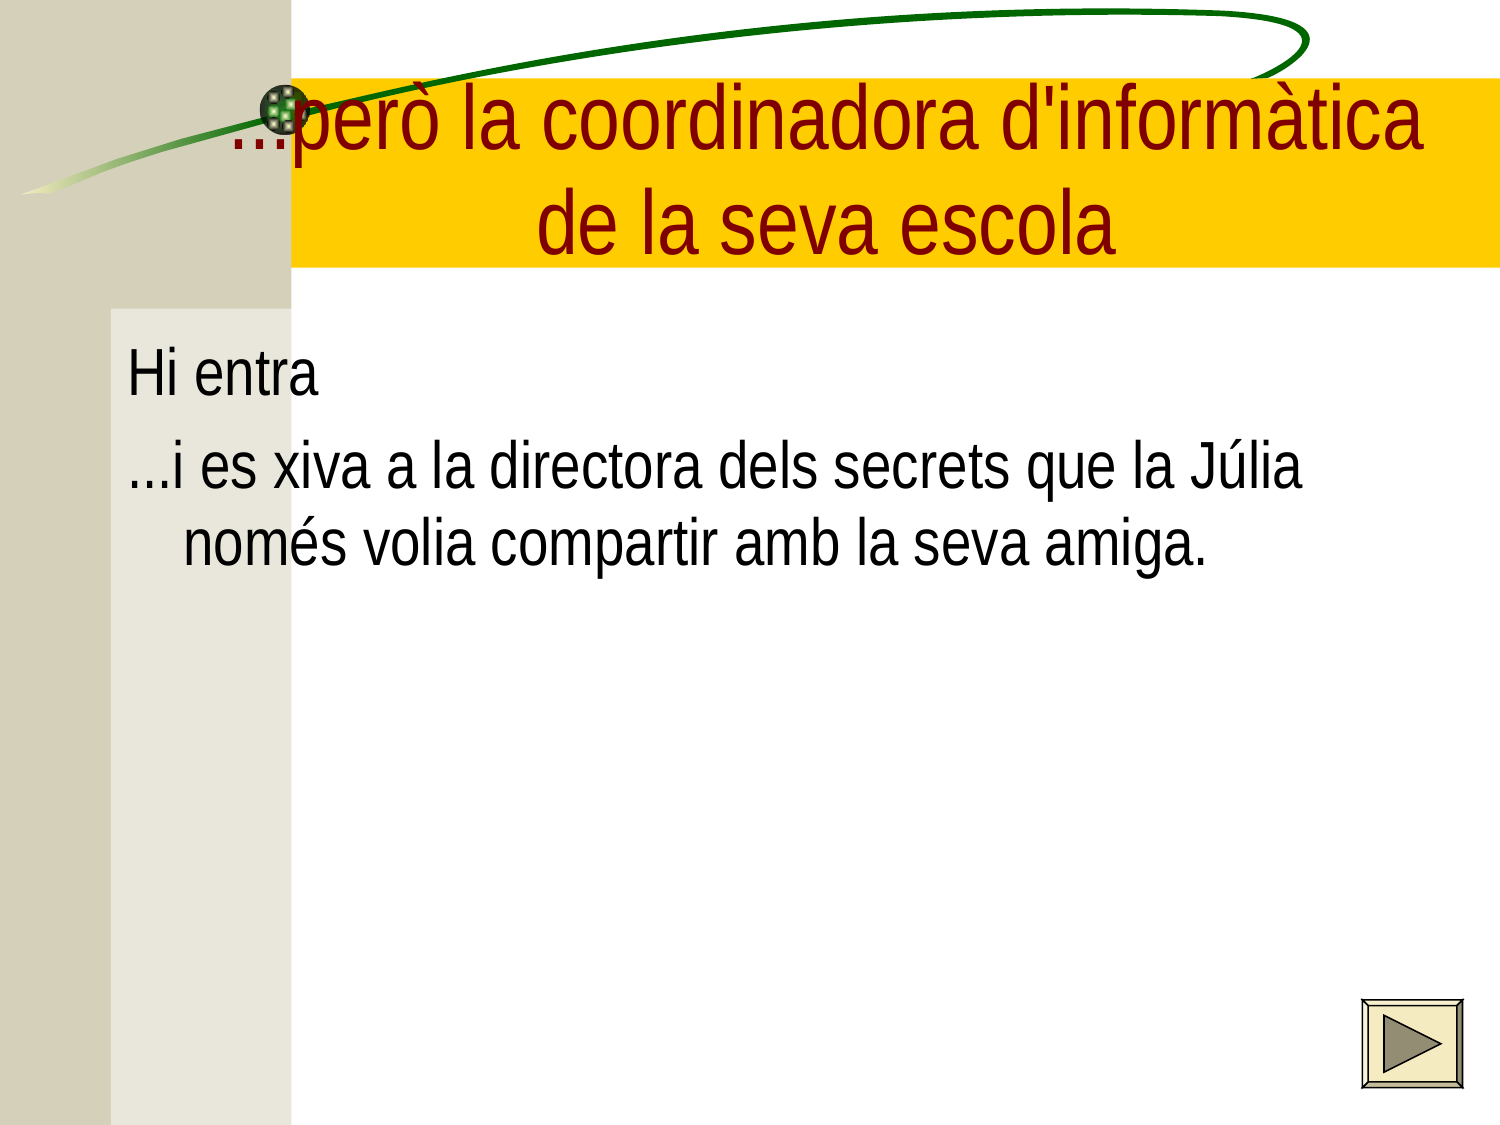

# ...però la coordinadora d'informàtica de la seva escola
Hi entra
...i es xiva a la directora dels secrets que la Júlia només volia compartir amb la seva amiga.